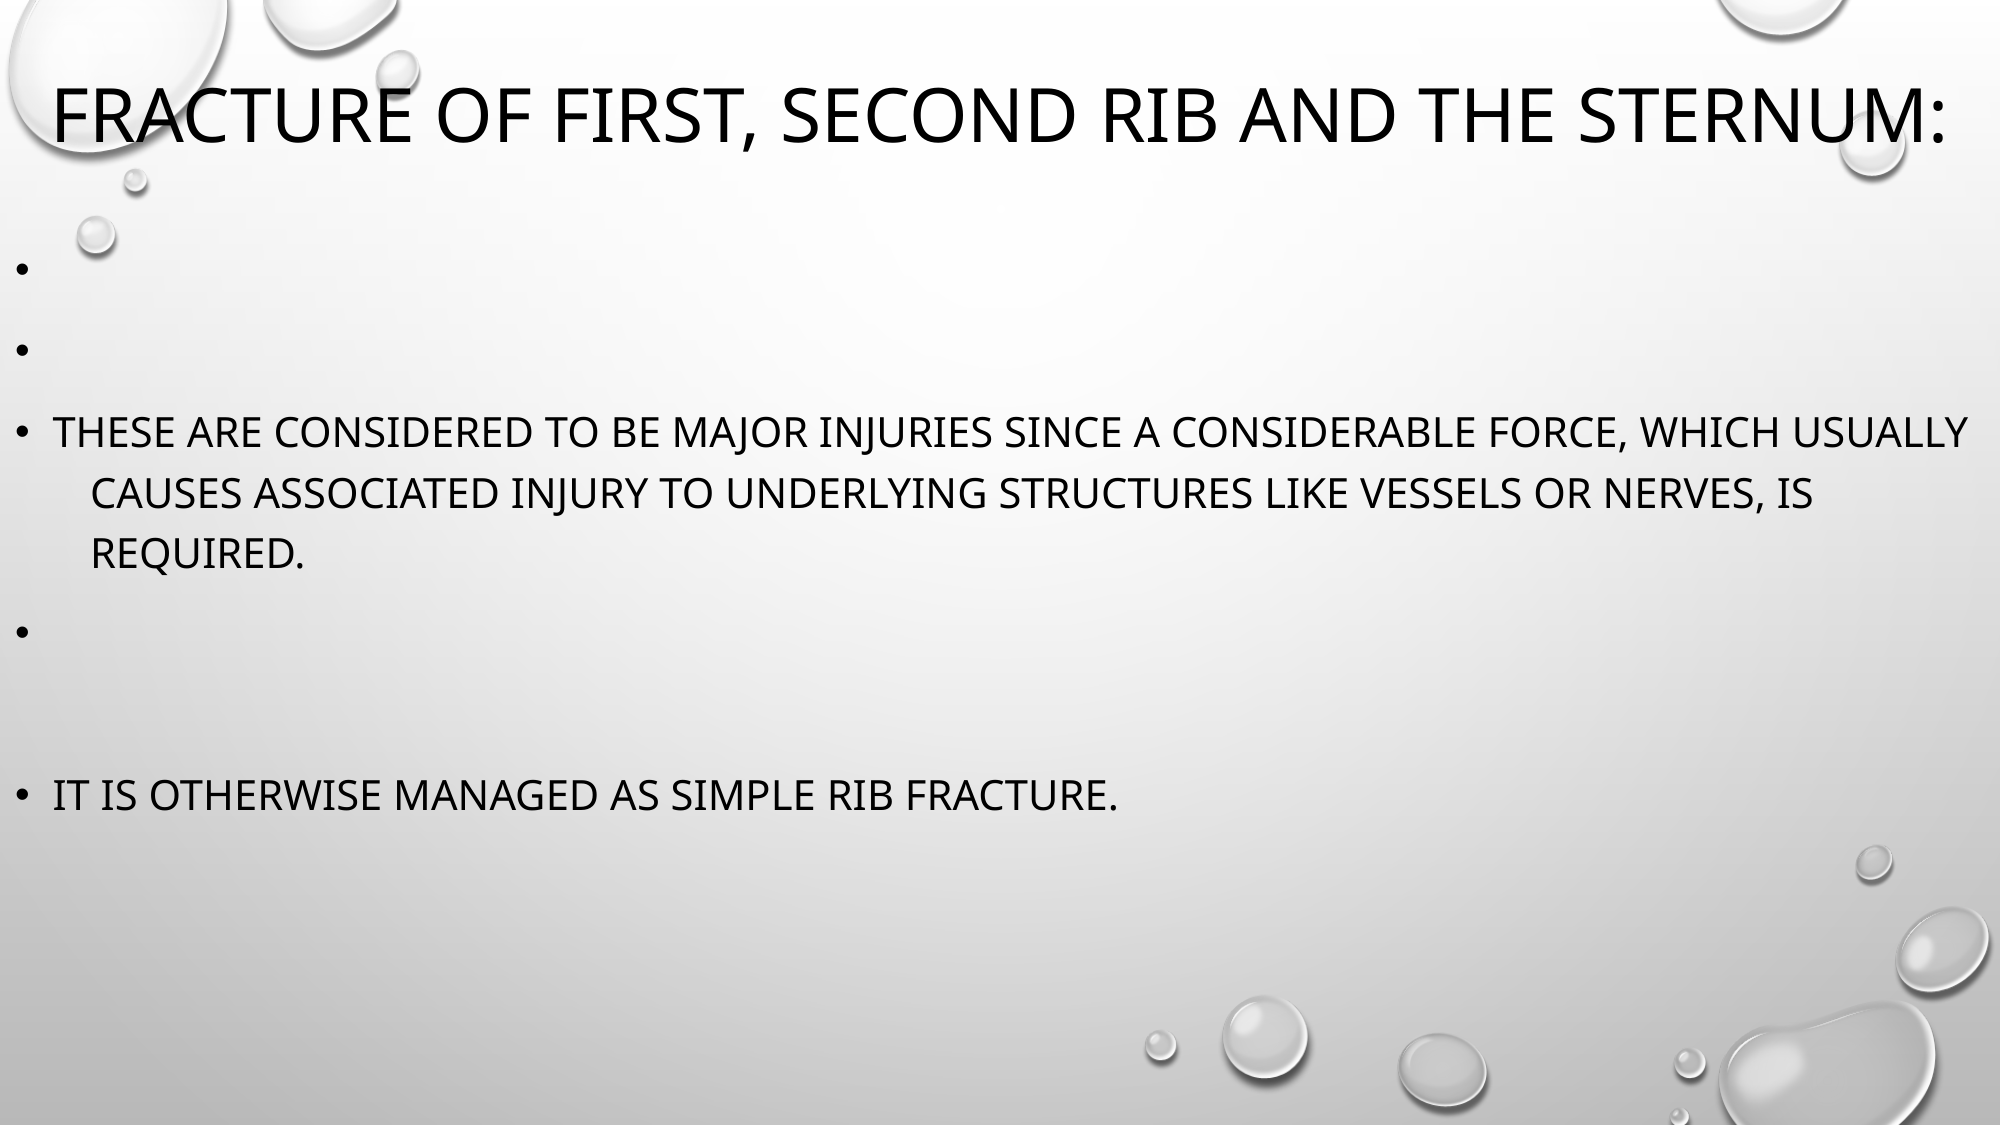

# Fracture of first, second rib and the sternum:
These are considered to be major injuries since a considerable force, which usually causes associated injury to underlying structures like vessels or nerves, is required.
It is otherwise managed as simple rib fracture.